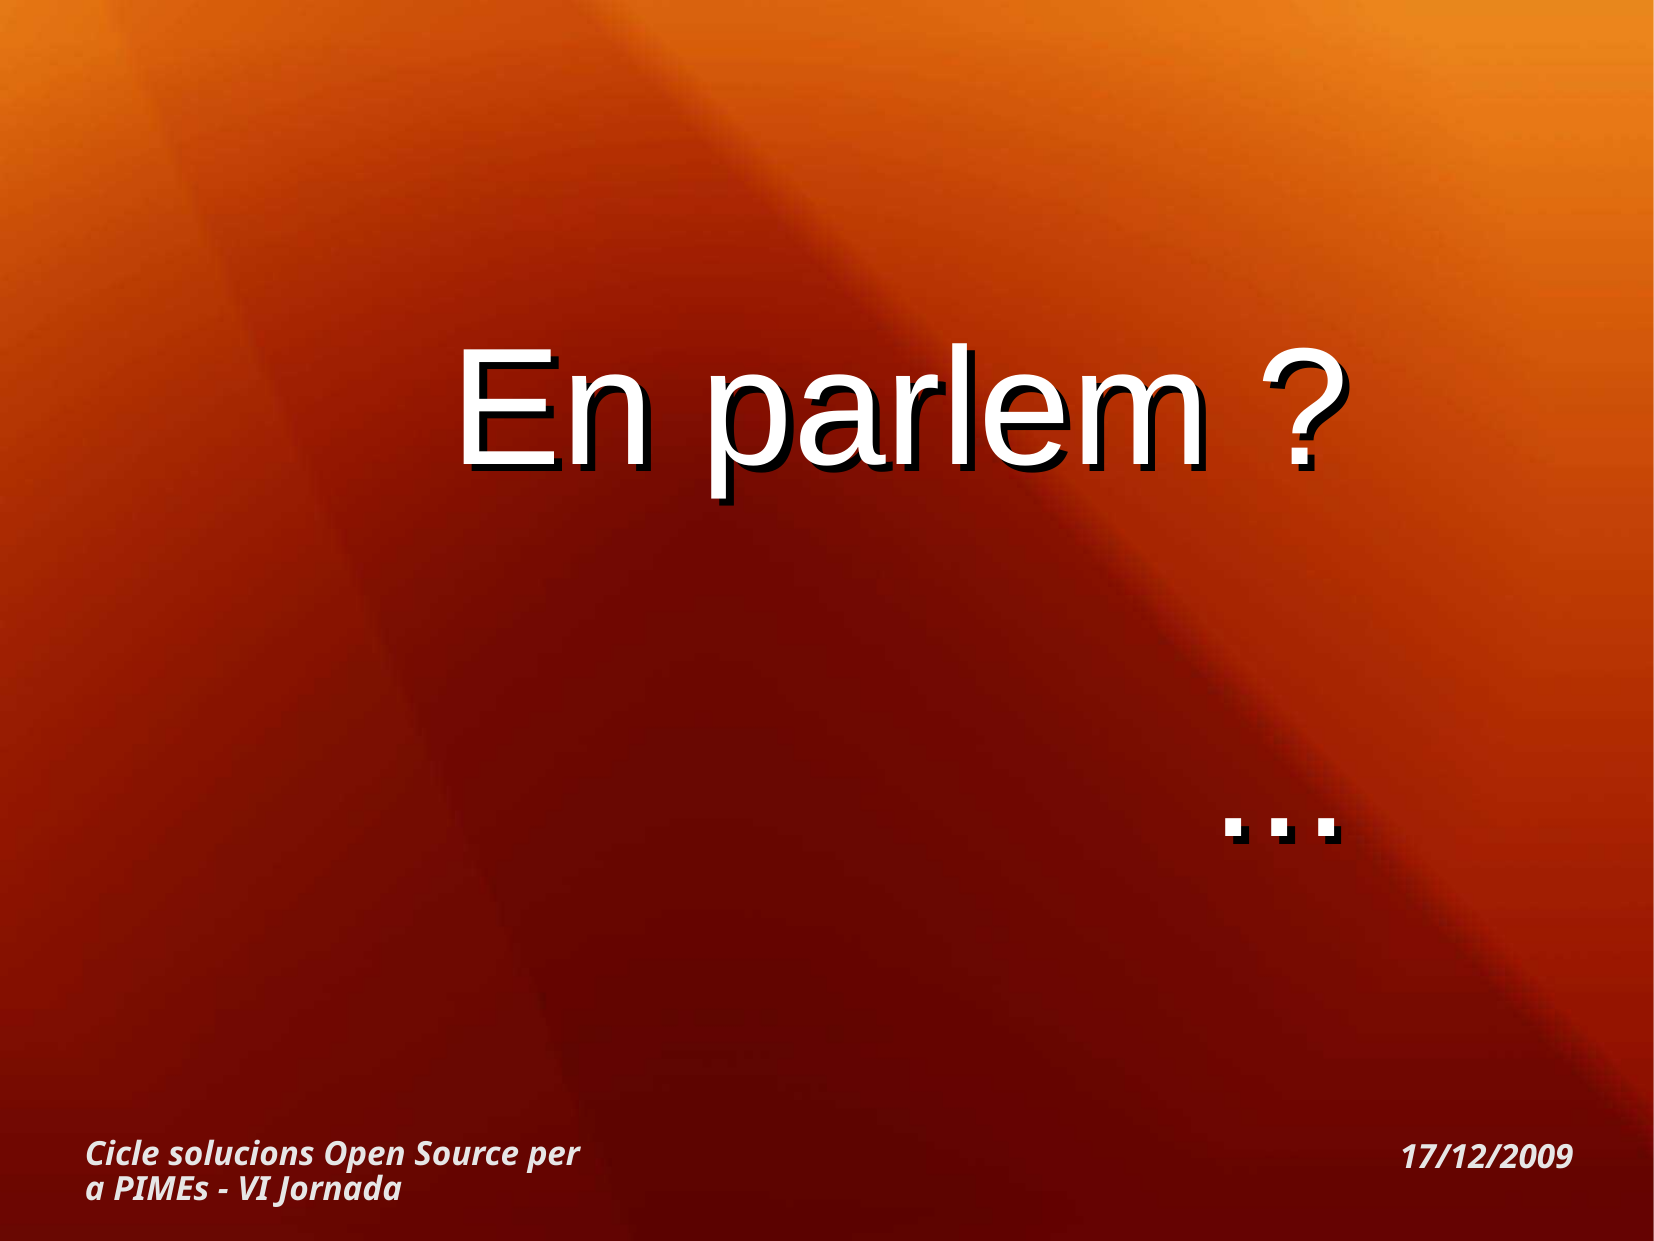

# En parlem ? ...
Cicle solucions Open Source per a PIMEs - VI Jornada
17/12/2009